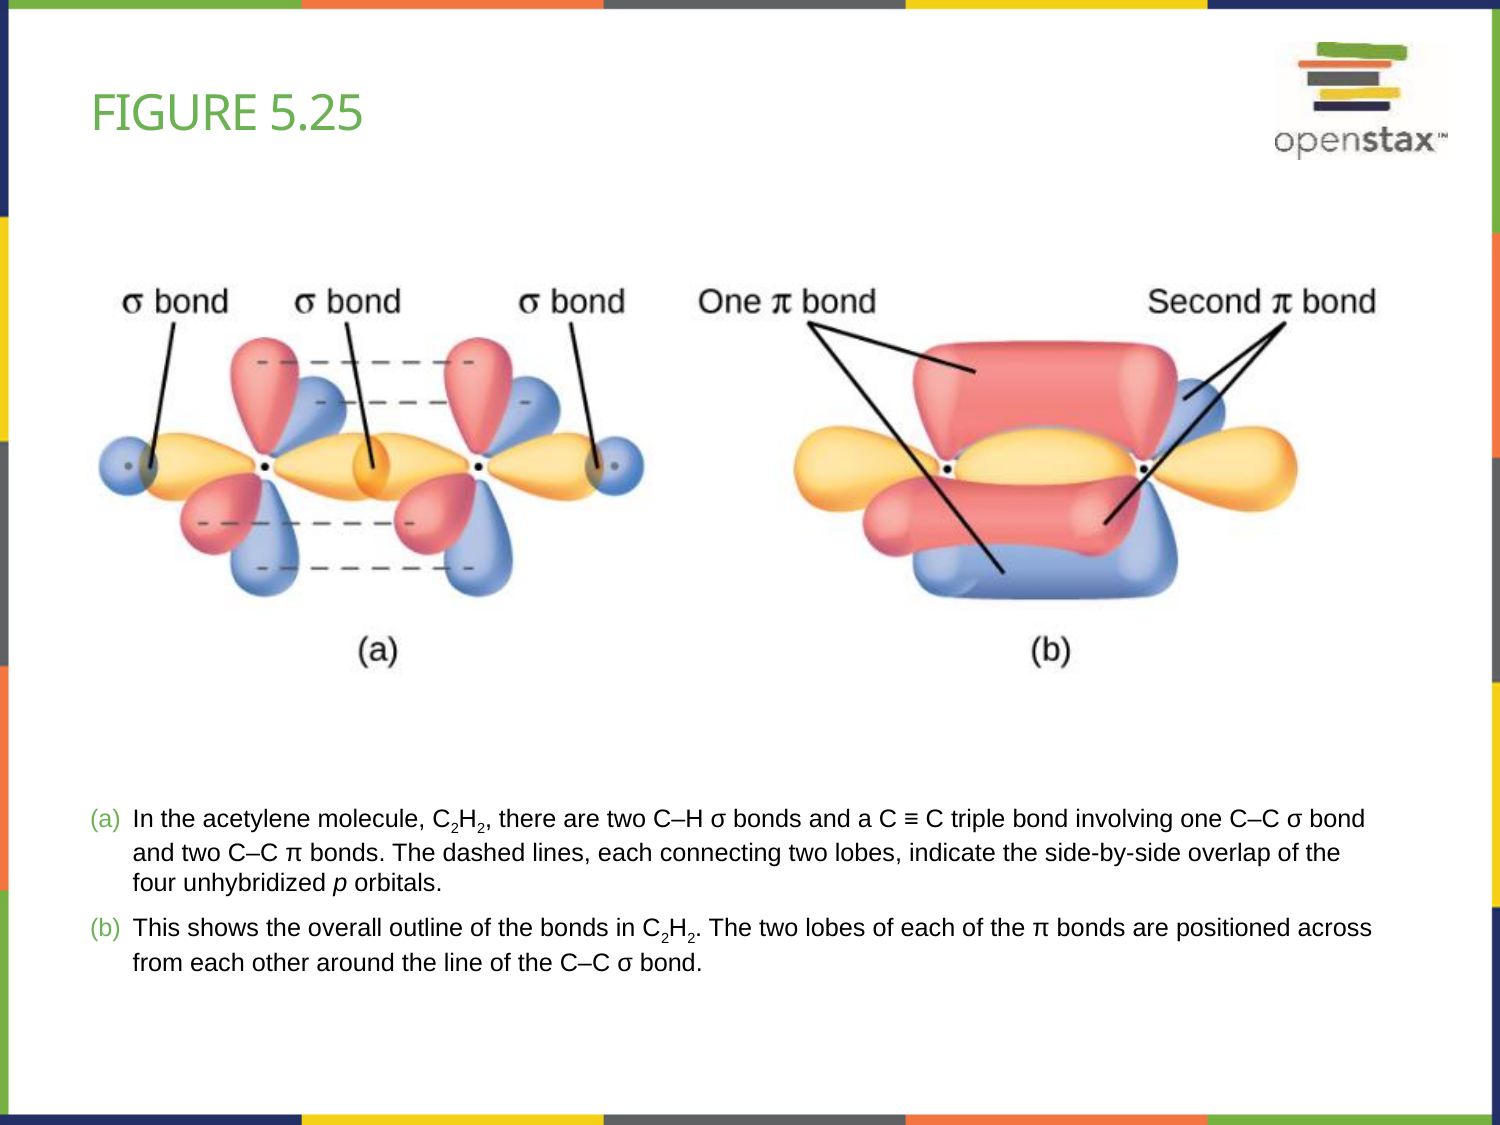

# Figure 5.25
In the acetylene molecule, C2H2, there are two C–H σ bonds and a C ≡ C triple bond involving one C–C σ bond and two C–C π bonds. The dashed lines, each connecting two lobes, indicate the side-by-side overlap of the four unhybridized p orbitals.
This shows the overall outline of the bonds in C2H2. The two lobes of each of the π bonds are positioned across from each other around the line of the C–C σ bond.